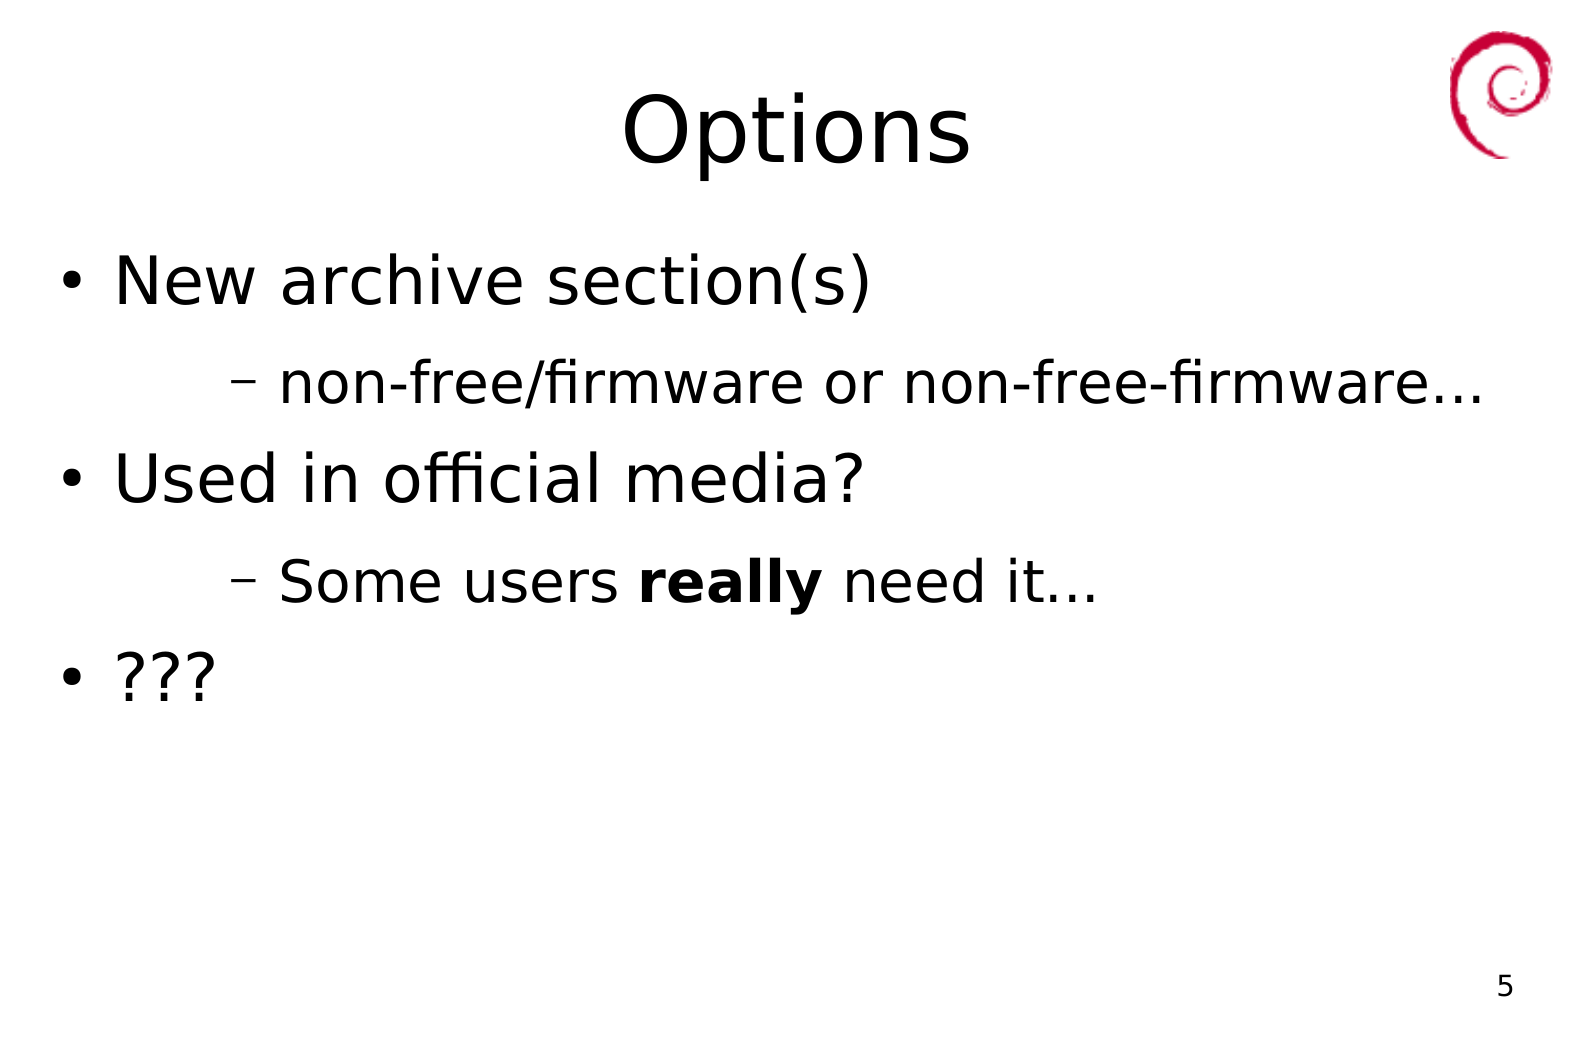

# Options
New archive section(s)
non-free/firmware or non-free-firmware...
Used in official media?
Some users really need it...
???
5